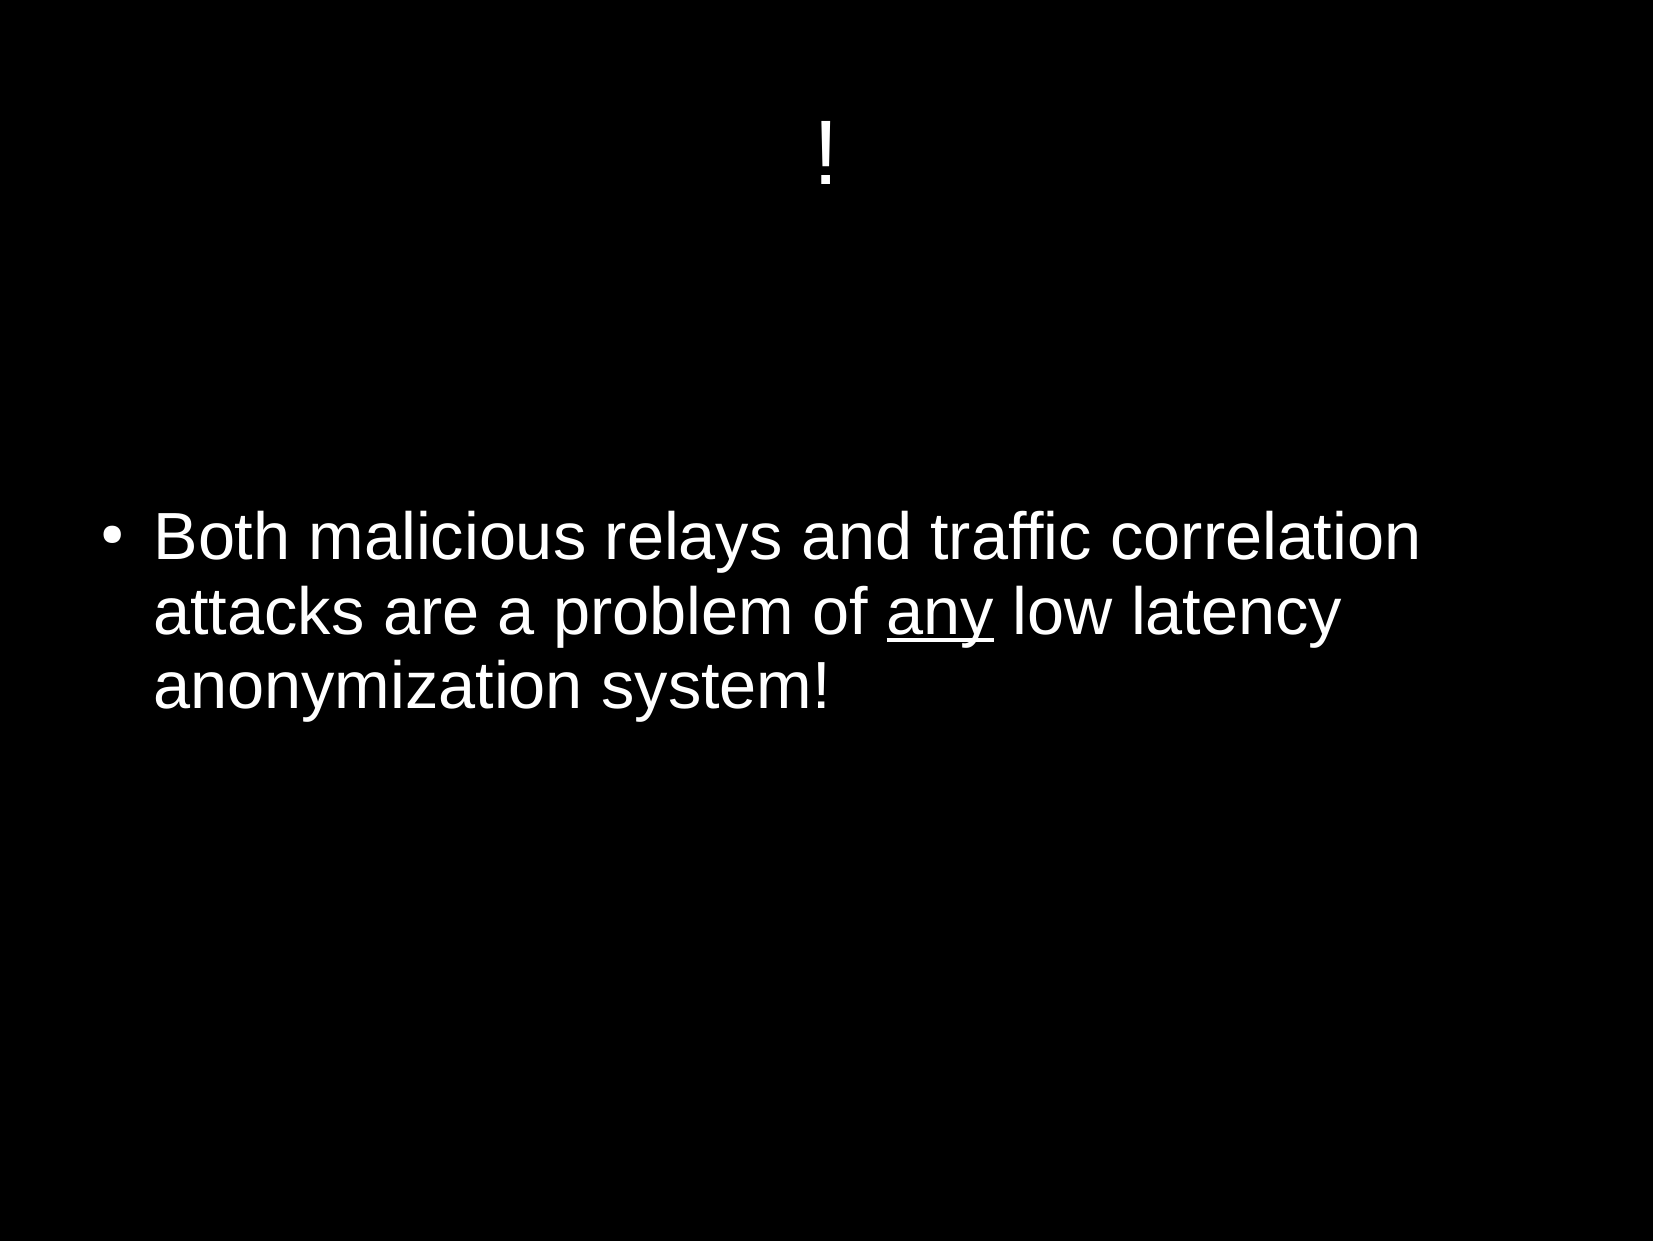

# !
Both malicious relays and traffic correlation attacks are a problem of any low latency anonymization system!